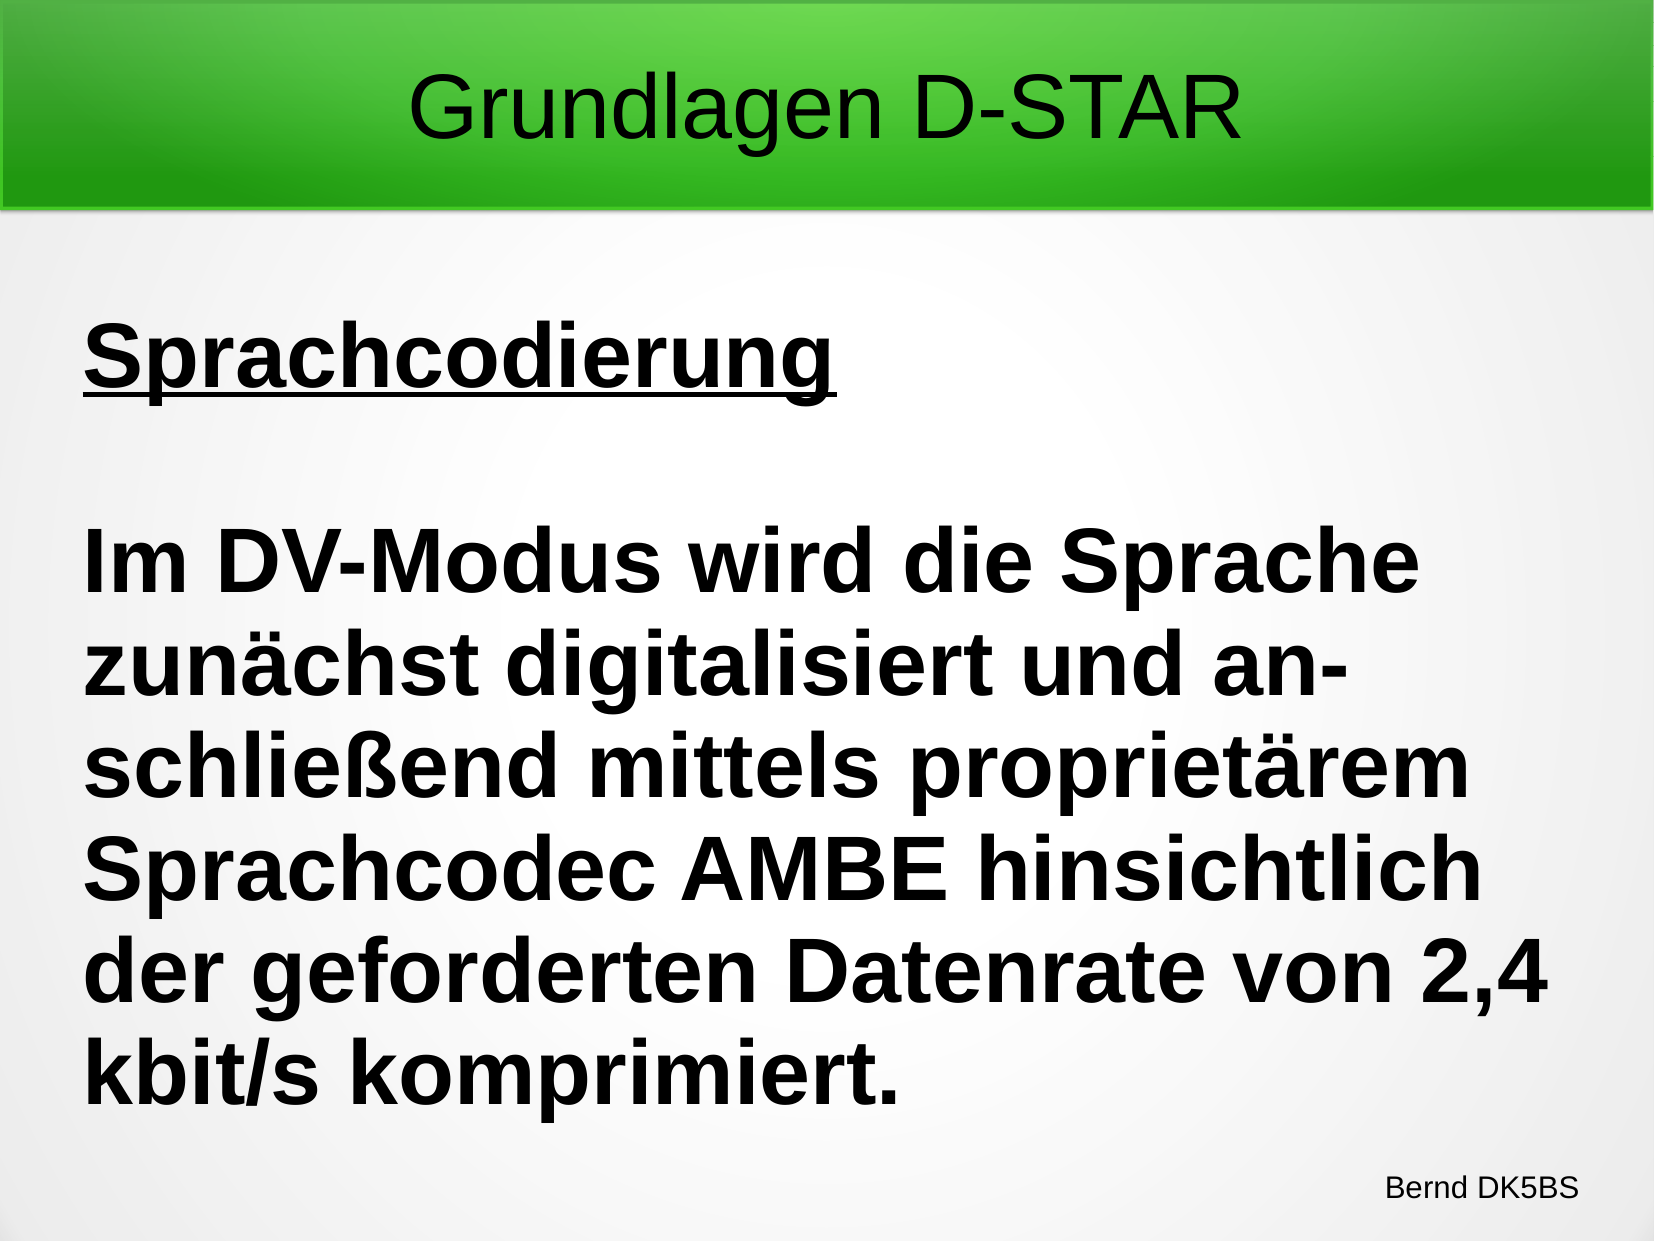

# Grundlagen D-STAR
Sprachcodierung
Im DV-Modus wird die Sprache zunächst digitalisiert und an-schließend mittels proprietärem Sprachcodec AMBE hinsichtlich der geforderten Datenrate von 2,4 kbit/s komprimiert.
Bernd DK5BS